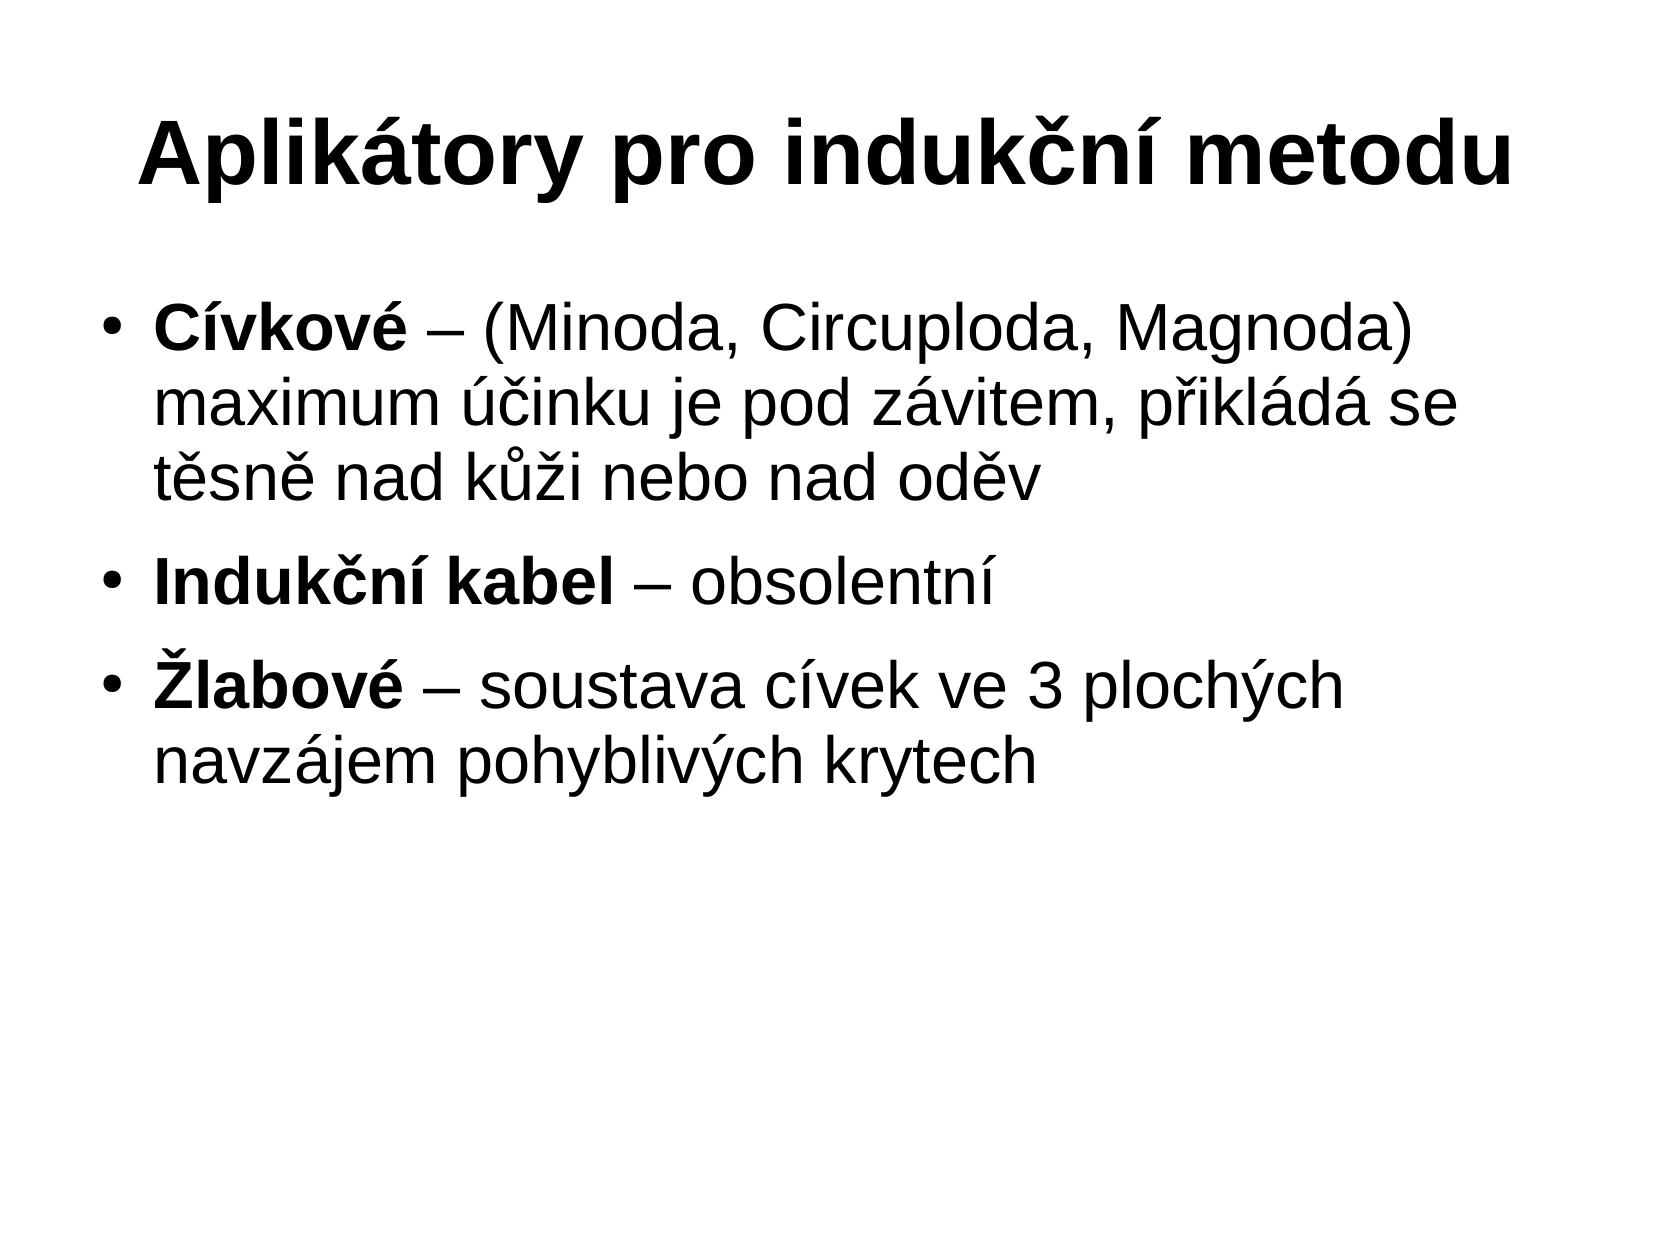

# Aplikátory pro indukční metodu
Cívkové – (Minoda, Circuploda, Magnoda) maximum účinku je pod závitem, přikládá se těsně nad kůži nebo nad oděv
Indukční kabel – obsolentní
Žlabové – soustava cívek ve 3 plochých navzájem pohyblivých krytech